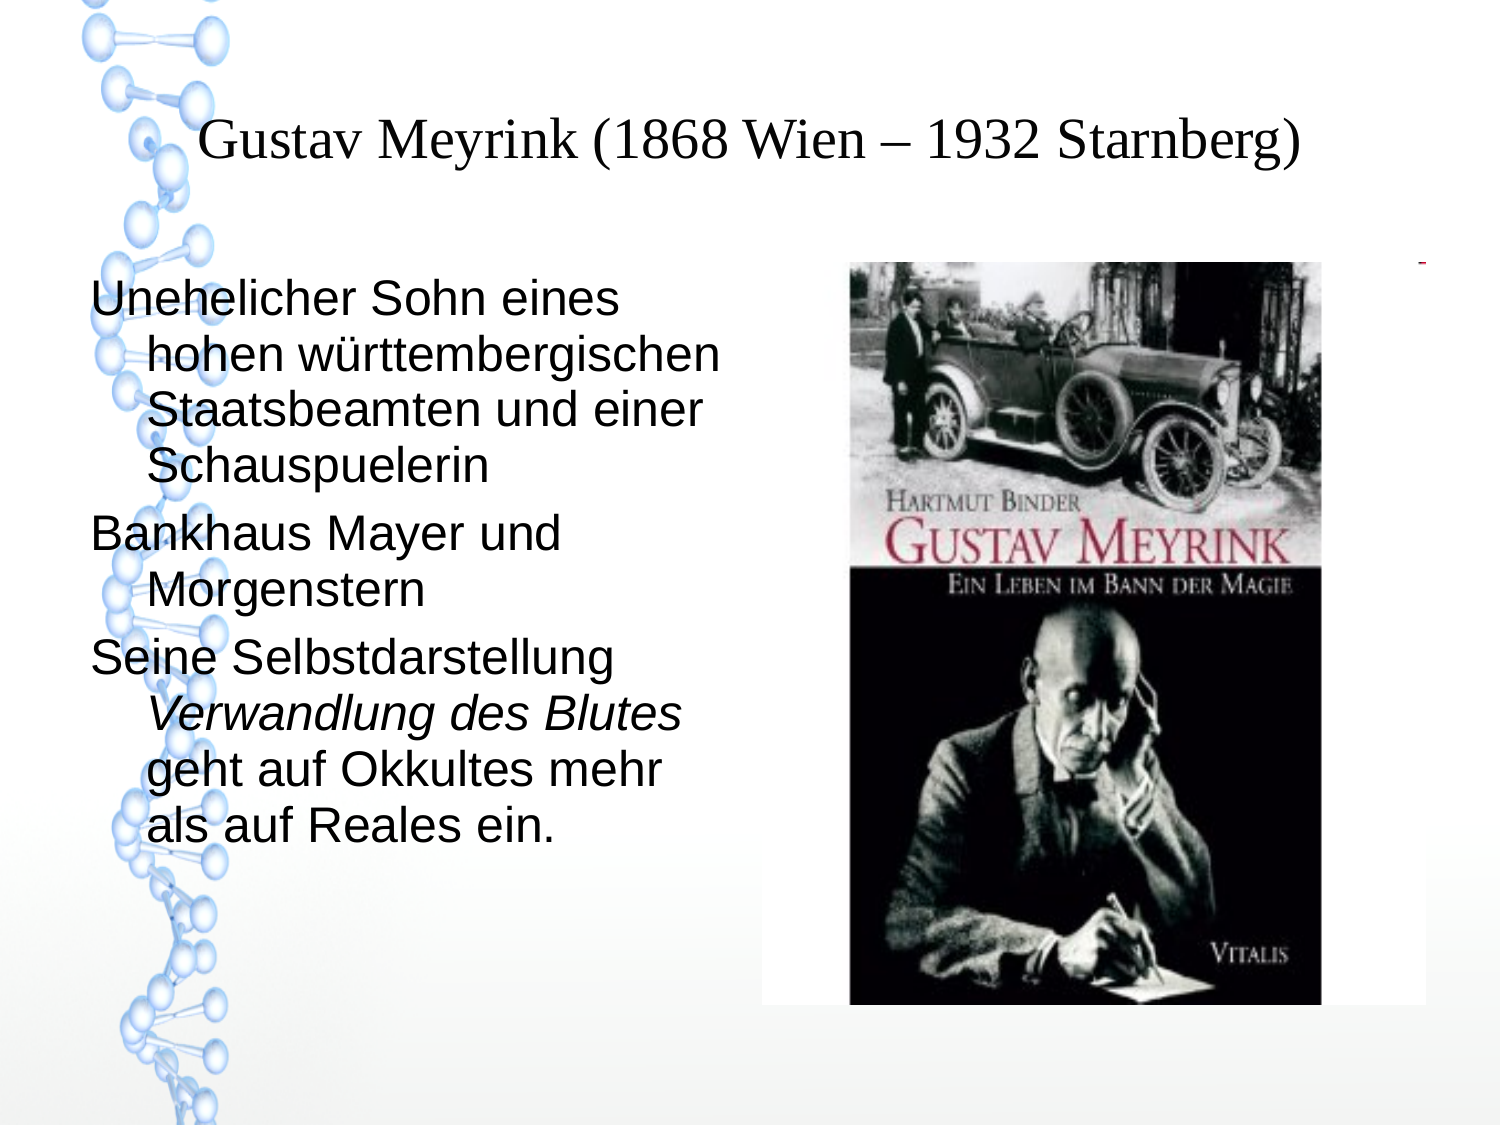

# Gustav Meyrink (1868 Wien – 1932 Starnberg)
Unehelicher Sohn eines hohen württembergischen Staatsbeamten und einer Schauspuelerin
Bankhaus Mayer und Morgenstern
Seine Selbstdarstellung Verwandlung des Blutes geht auf Okkultes mehr als auf Reales ein.